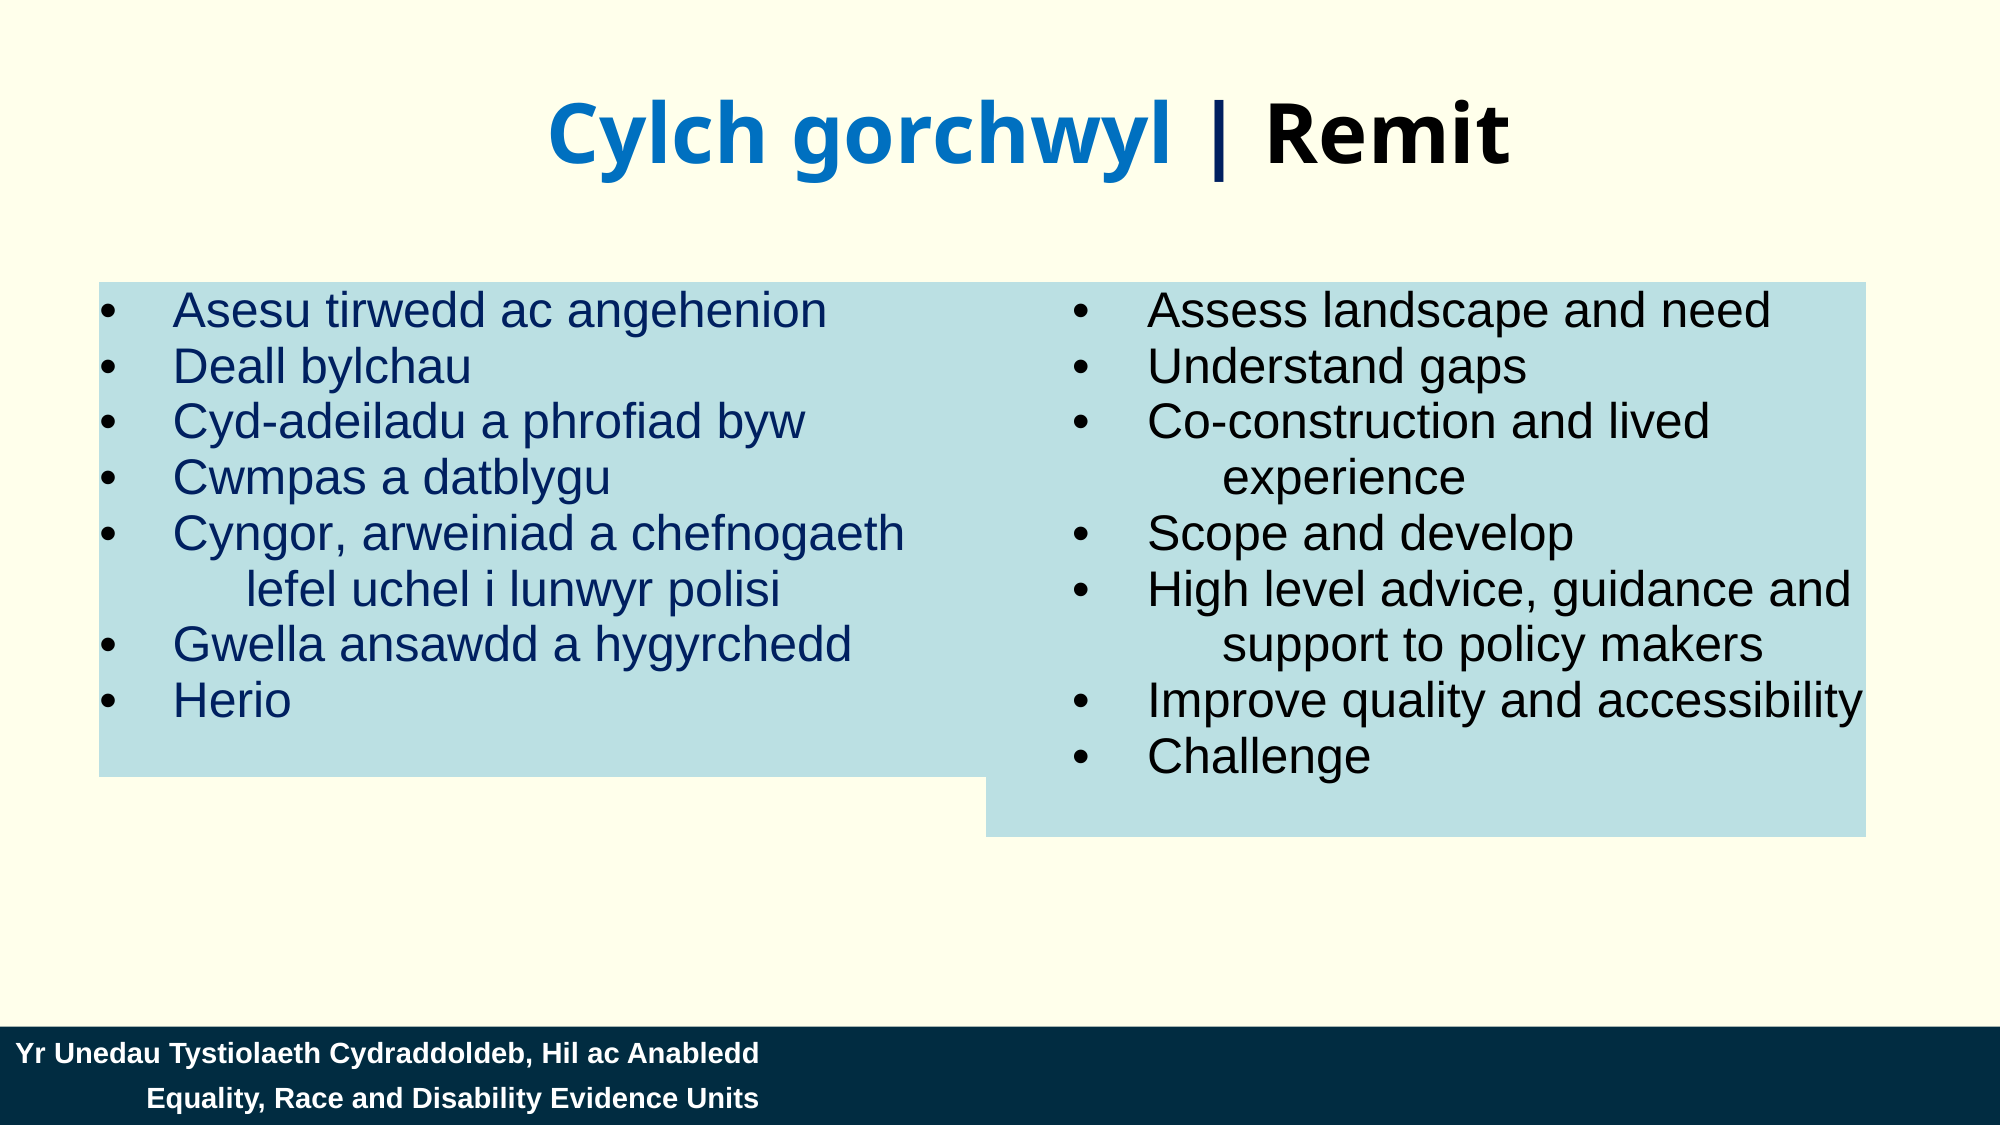

Cylch gorchwyl | Remit
| Asesu tirwedd ac angehenion Deall bylchau Cyd-adeiladu a phrofiad byw Cwmpas a datblygu Cyngor, arweiniad a chefnogaeth lefel uchel i lunwyr polisi Gwella ansawdd a hygyrchedd Herio |
| --- |
| Assess landscape and need Understand gaps Co-construction and lived experience Scope and develop High level advice, guidance and support to policy makers Improve quality and accessibility Challenge |
| --- |
Yr Unedau Tystiolaeth Cydraddoldeb, Hil ac Anabledd
Equality, Race and Disability Evidence Units